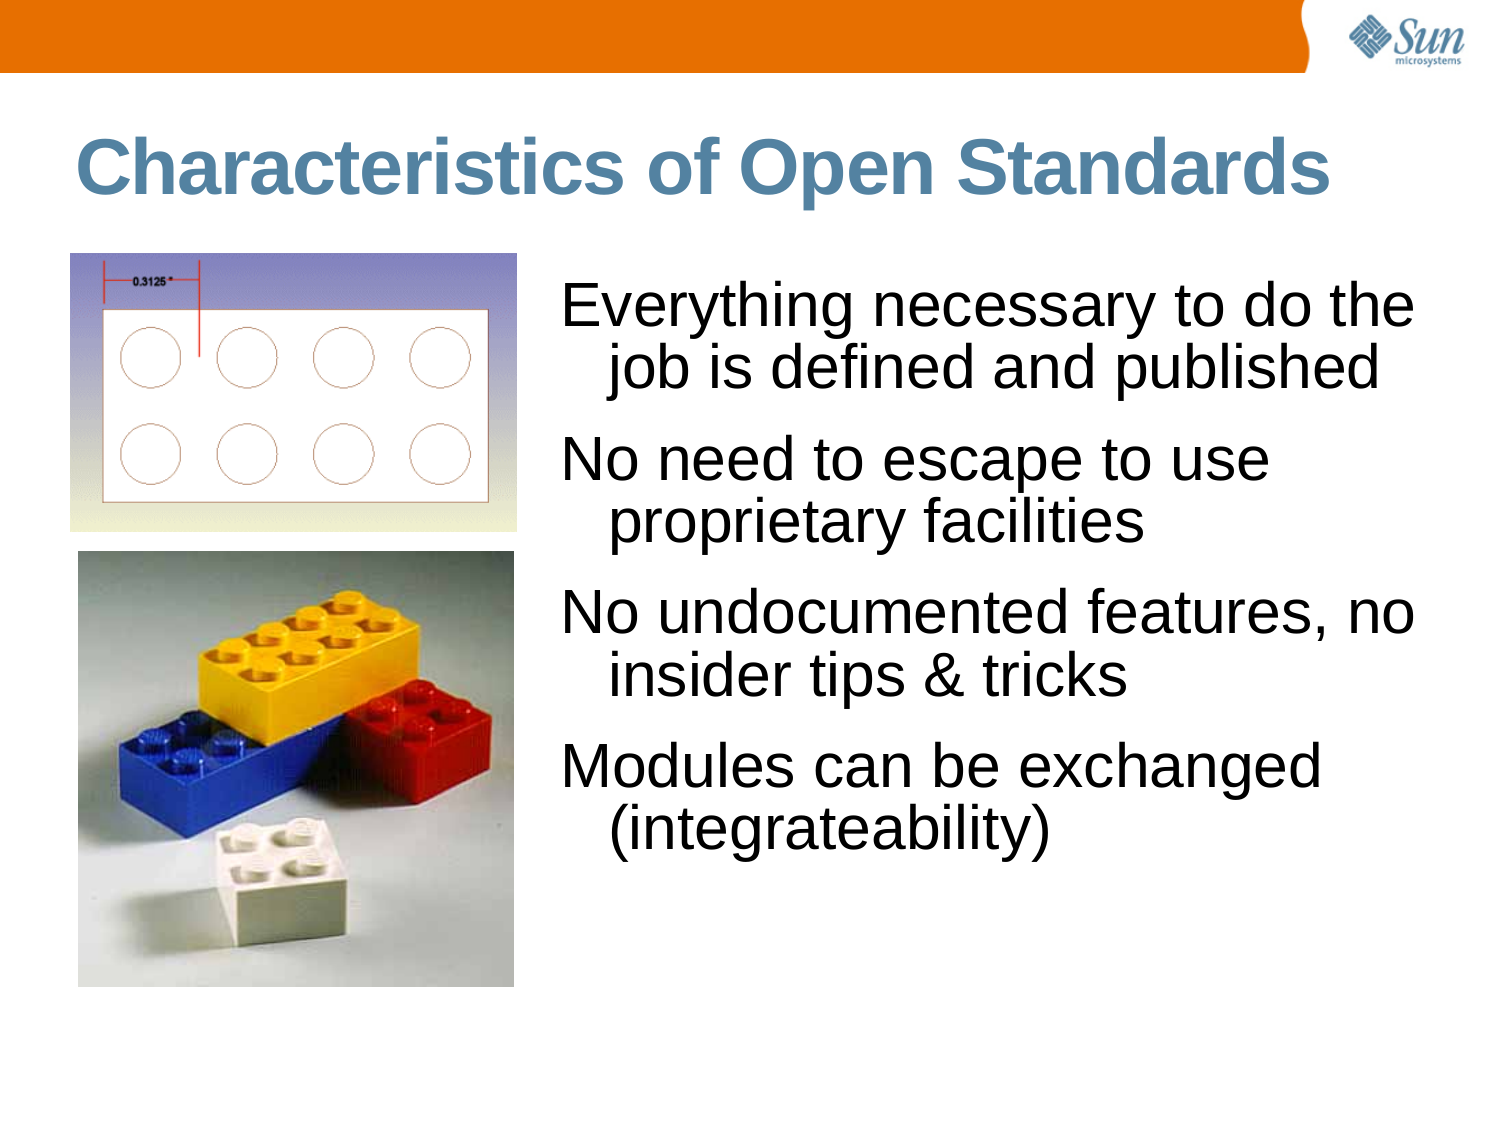

# Characteristics of Open Standards
Everything necessary to do the job is defined and published
No need to escape to use proprietary facilities
No undocumented features, no insider tips & tricks
Modules can be exchanged (integrateability)